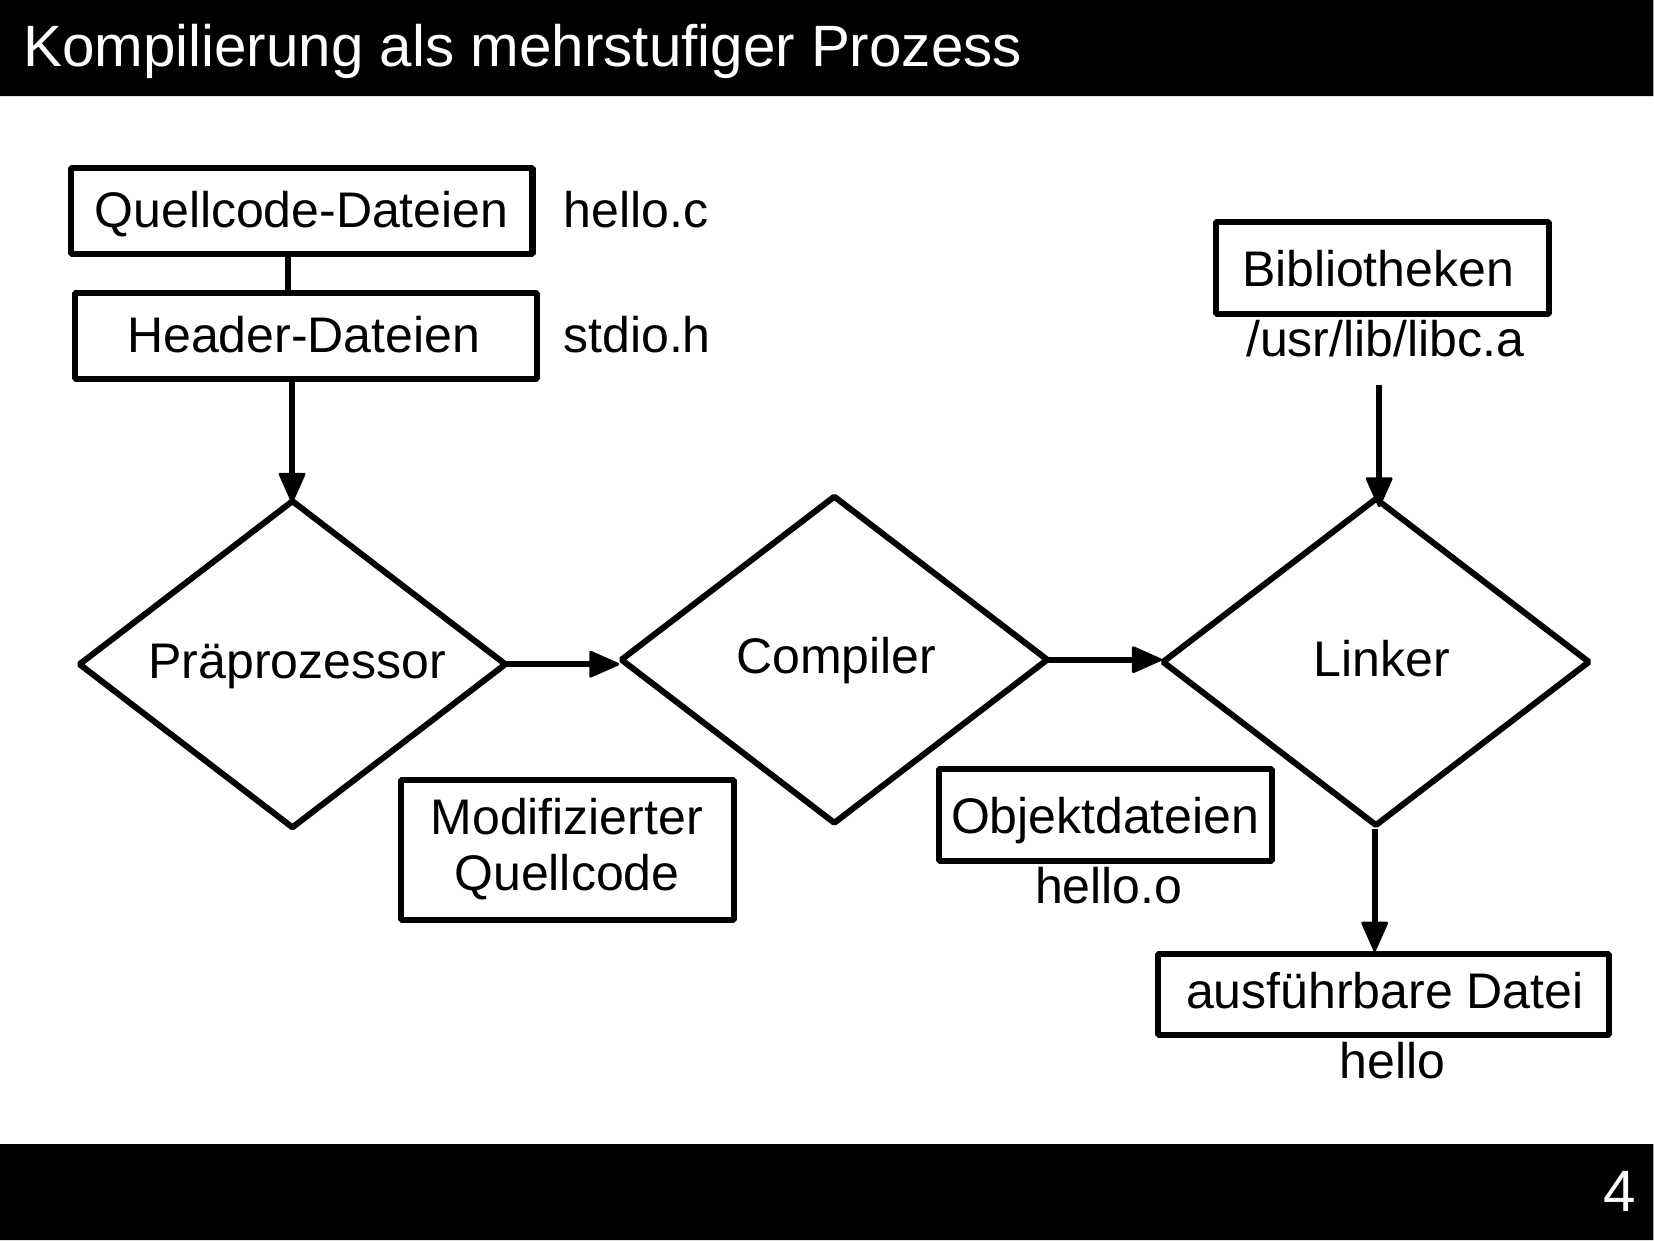

Kompilierung als mehrstufiger Prozess
Quellcode-Dateien hello.c
Bibliotheken
 /usr/lib/libc.a
 Header-Dateien stdio.h
 Compiler
 Linker
Präprozessor
Objektdateien
 hello.o
Modifizierter
Quellcode
ausführbare Datei
 hello
4